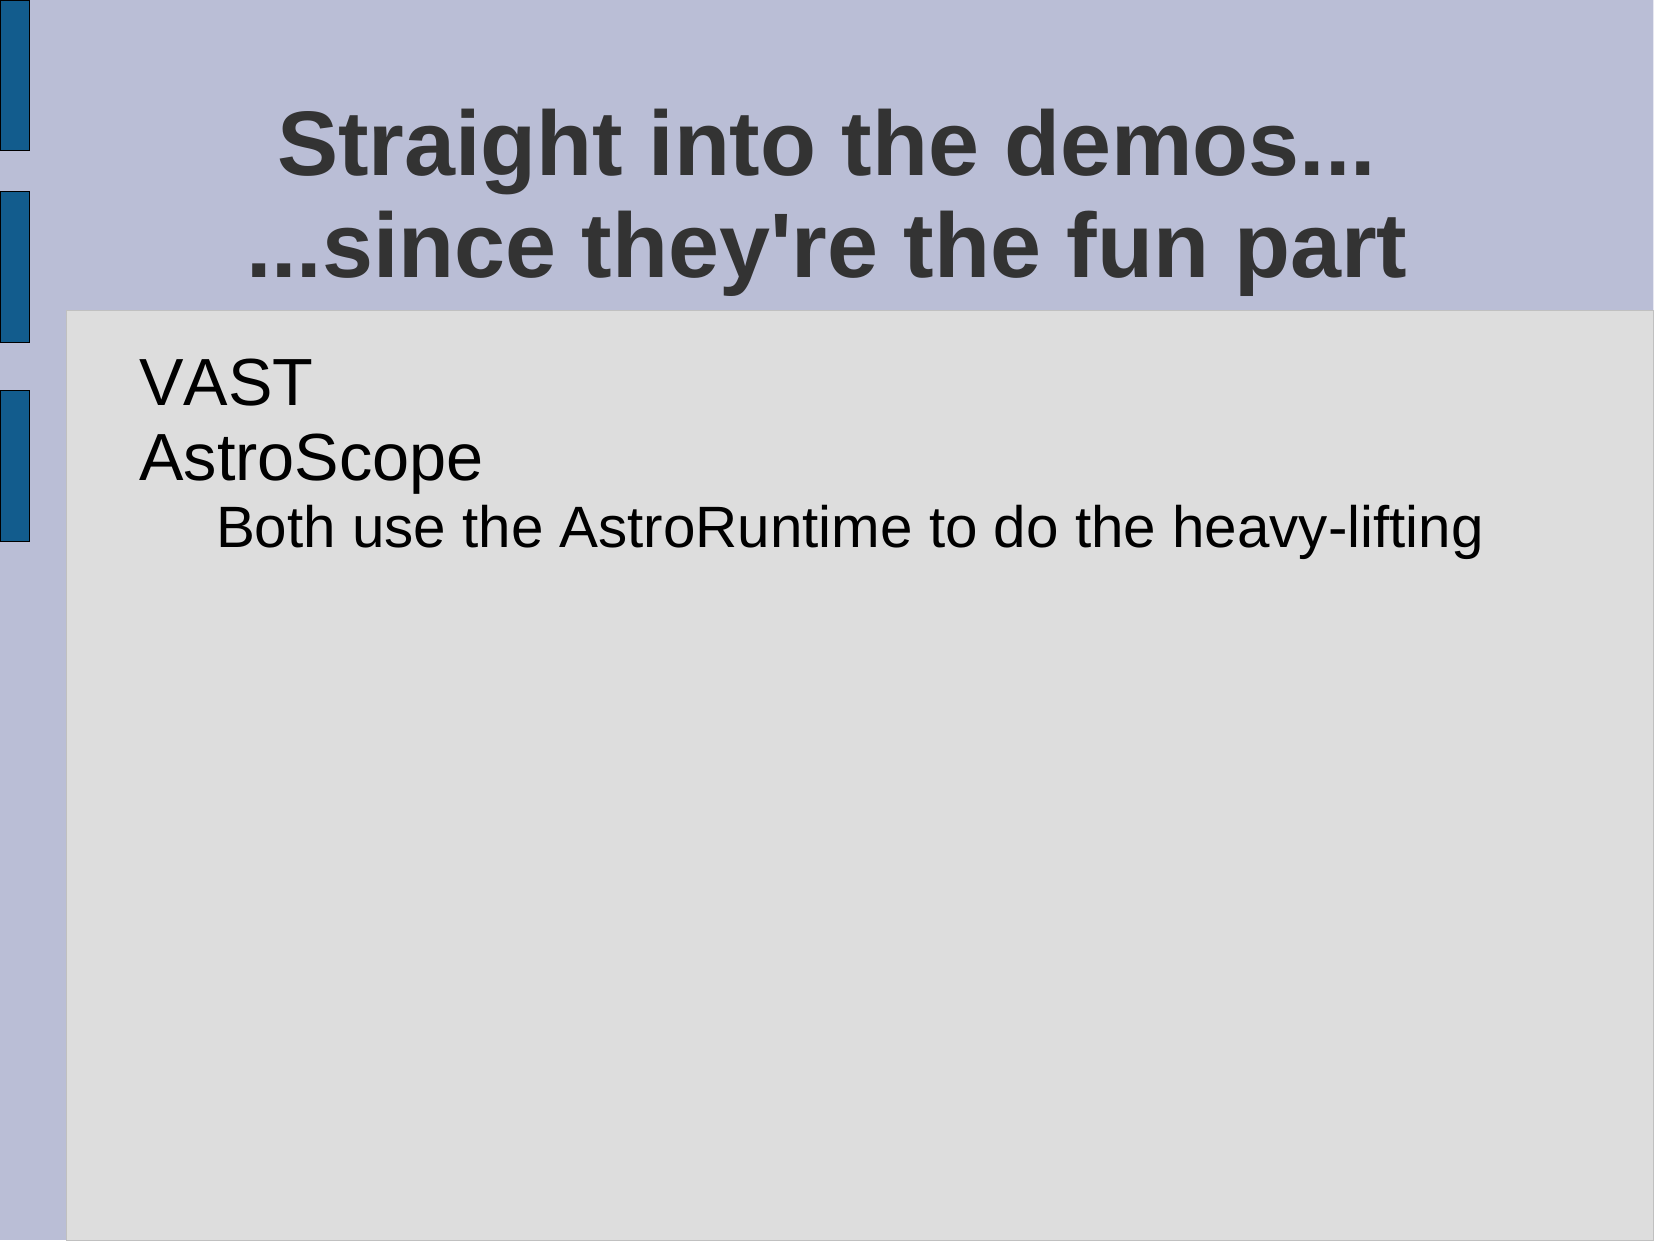

# Straight into the demos... ...since they're the fun part
VAST
AstroScope
Both use the AstroRuntime to do the heavy-lifting